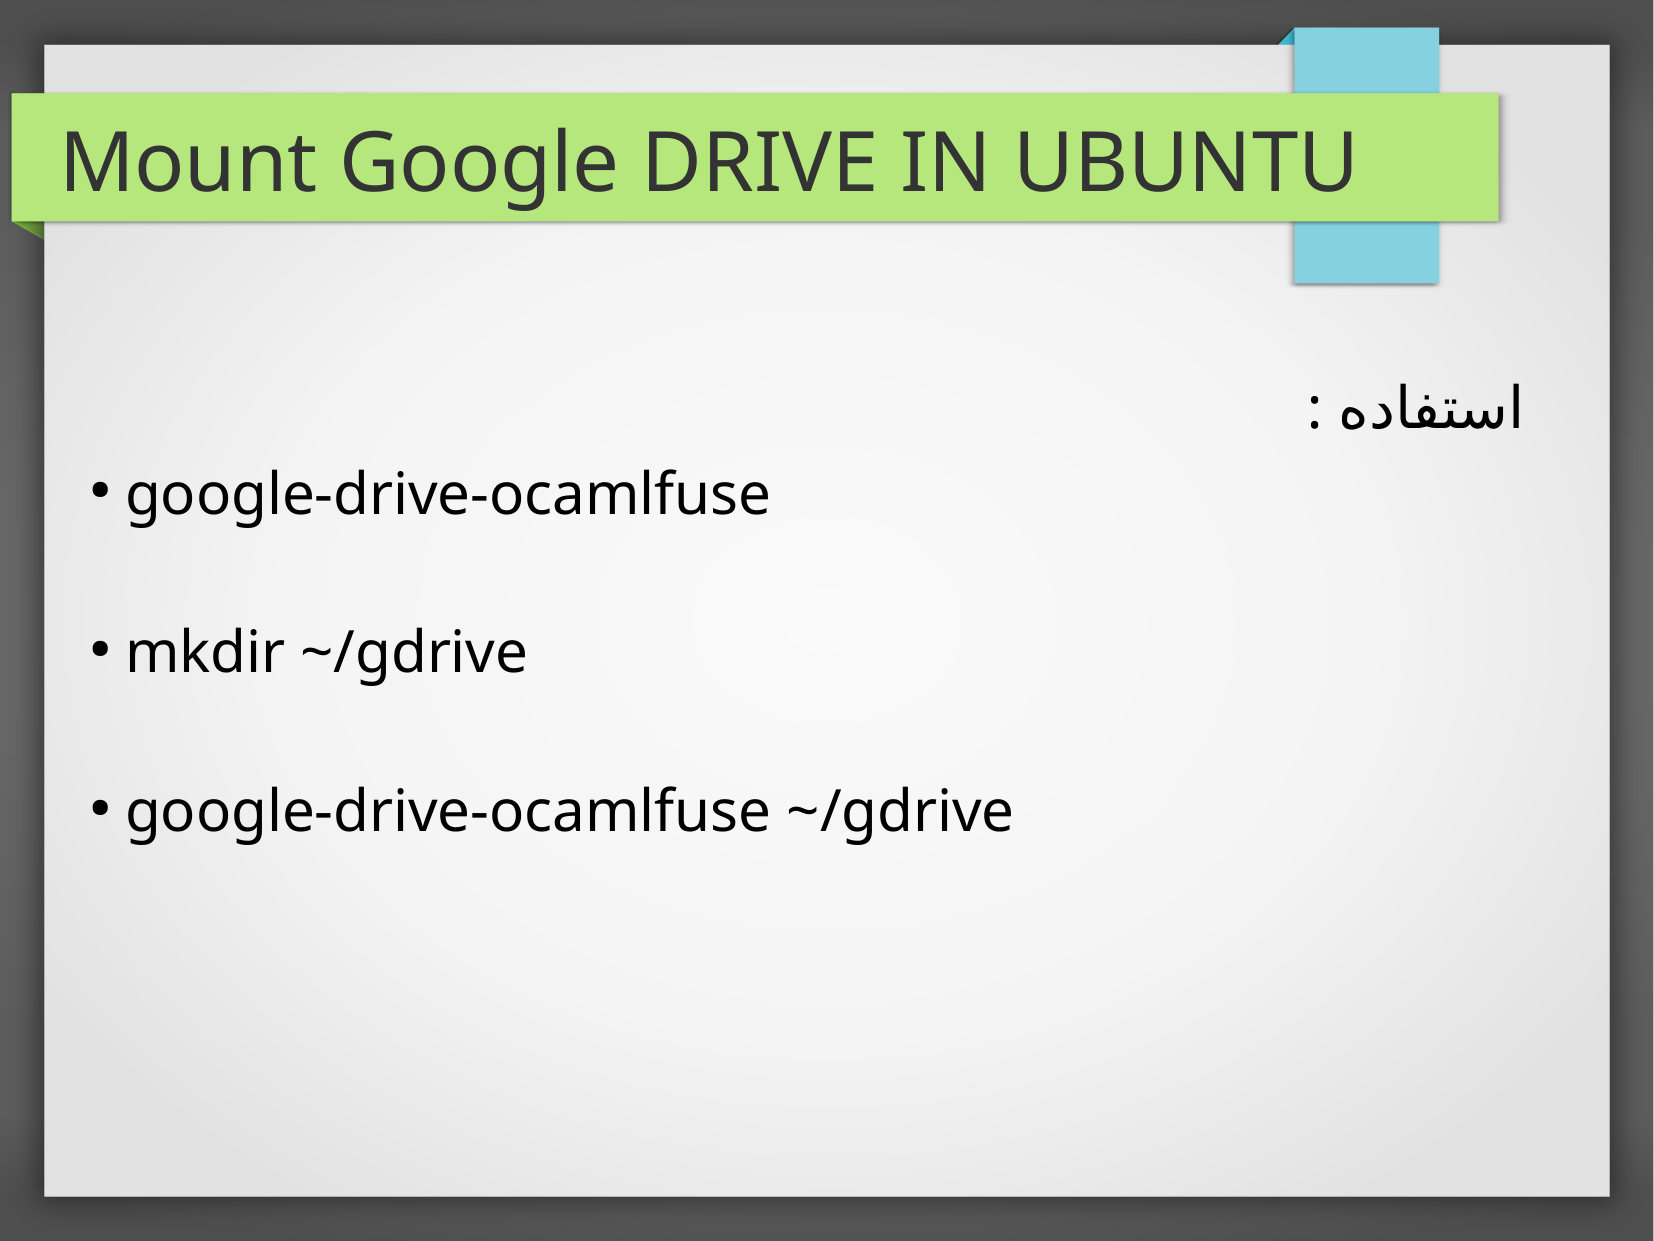

# Mount Google DRIVE IN UBUNTU
استفاده :
google-drive-ocamlfuse
mkdir ~/gdrive
google-drive-ocamlfuse ~/gdrive